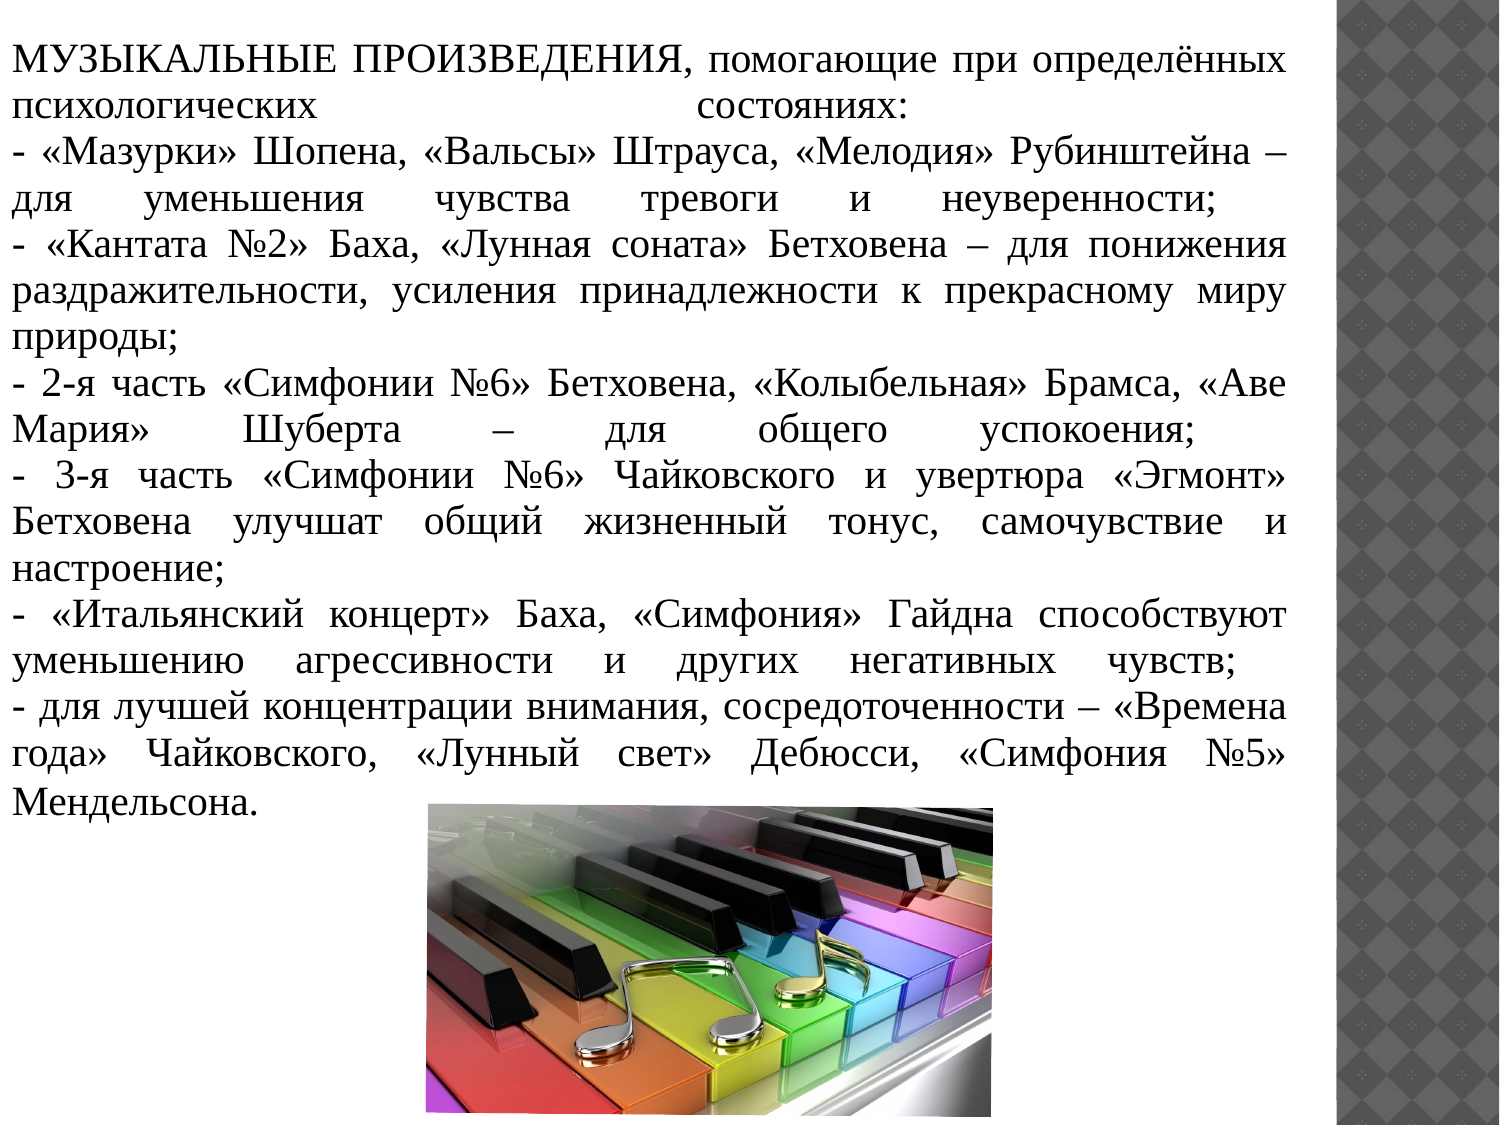

# МУЗЫКАЛЬНЫЕ ПРОИЗВЕДЕНИЯ, помогающие при определённых психологических состояниях: - «Мазурки» Шопена, «Вальсы» Штрауса, «Мелодия» Рубинштейна – для уменьшения чувства тревоги и неуверенности; - «Кантата №2» Баха, «Лунная соната» Бетховена – для понижения раздражительности, усиления принадлежности к прекрасному миру природы; - 2-я часть «Симфонии №6» Бетховена, «Колыбельная» Брамса, «Аве Мария» Шуберта – для общего успокоения; - 3-я часть «Симфонии №6» Чайковского и увертюра «Эгмонт» Бетховена улучшат общий жизненный тонус, самочувствие и настроение; - «Итальянский концерт» Баха, «Симфония» Гайдна способствуют уменьшению агрессивности и других негативных чувств; - для лучшей концентрации внимания, сосредоточенности – «Времена года» Чайковского, «Лунный свет» Дебюсси, «Симфония №5» Мендельсона.